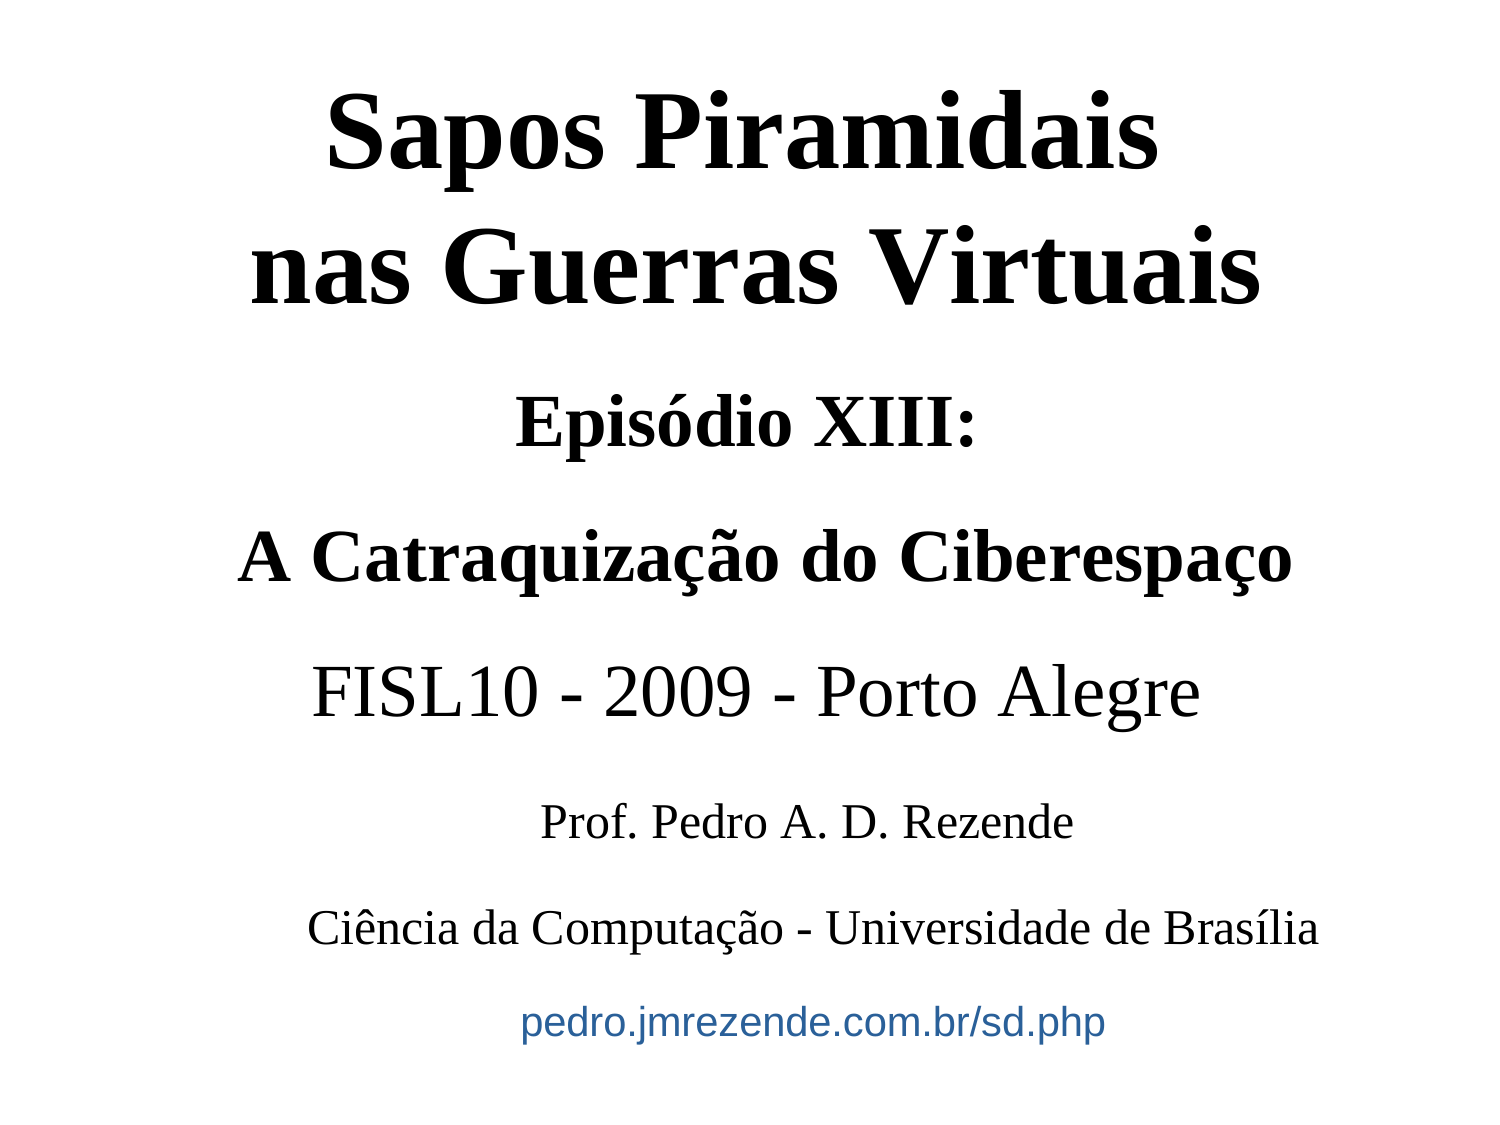

# Sapos Piramidais nas Guerras Virtuais Episódio XIII: A Catraquização do Ciberespaço FISL10 - 2009 - Porto Alegre
Prof. Pedro A. D. Rezende
Ciência da Computação - Universidade de Brasília
pedro.jmrezende.com.br/sd.php